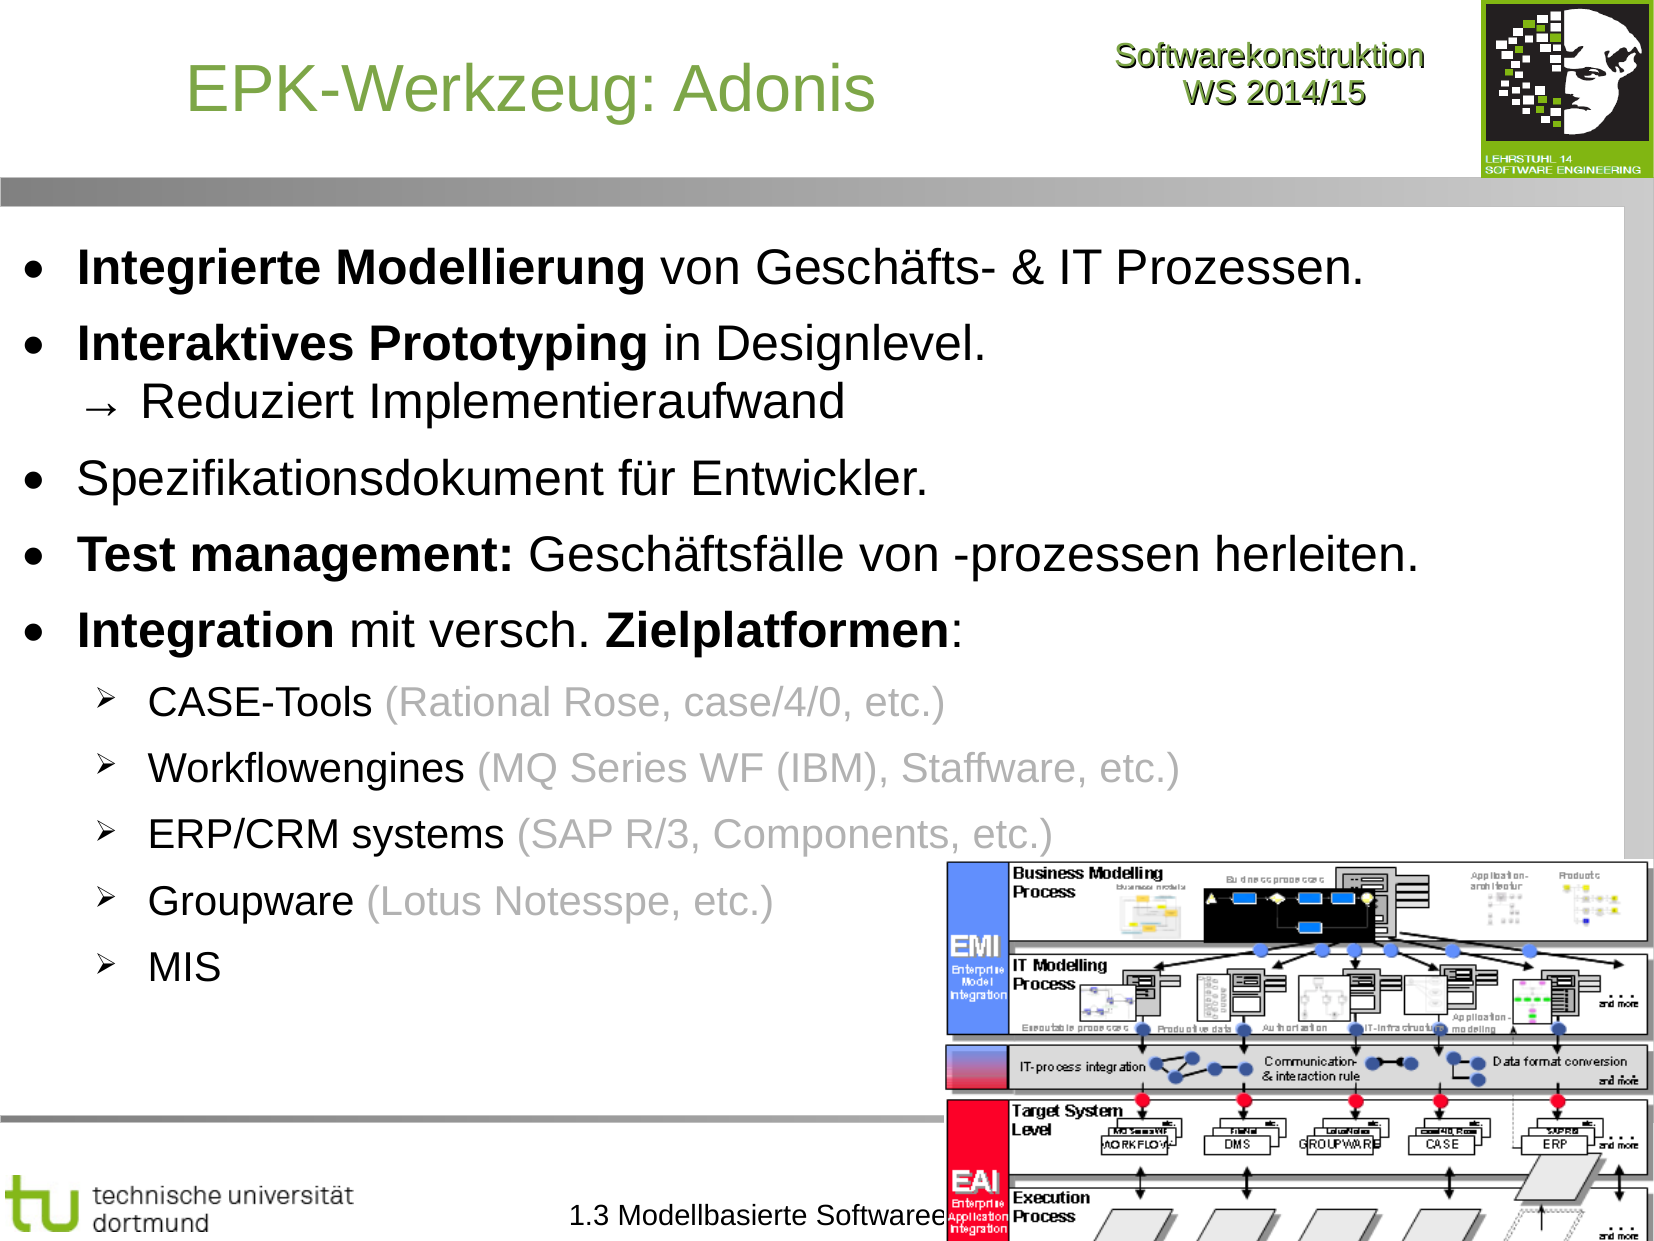

# EPK-Werkzeug: Adonis
Integrierte Modellierung von Geschäfts- & IT Prozessen.
Interaktives Prototyping in Designlevel.
→ Reduziert Implementieraufwand
Spezifikationsdokument für Entwickler.
Test management: Geschäftsfälle von -prozessen herleiten.
Integration mit versch. Zielplatformen:
CASE-Tools (Rational Rose, case/4/0, etc.)
Workflowengines (MQ Series WF (IBM), Staffware, etc.)
ERP/CRM systems (SAP R/3, Components, etc.)
Groupware (Lotus Notesspe, etc.)
MIS
44
1.3 Modellbasierte Softwareentwicklung